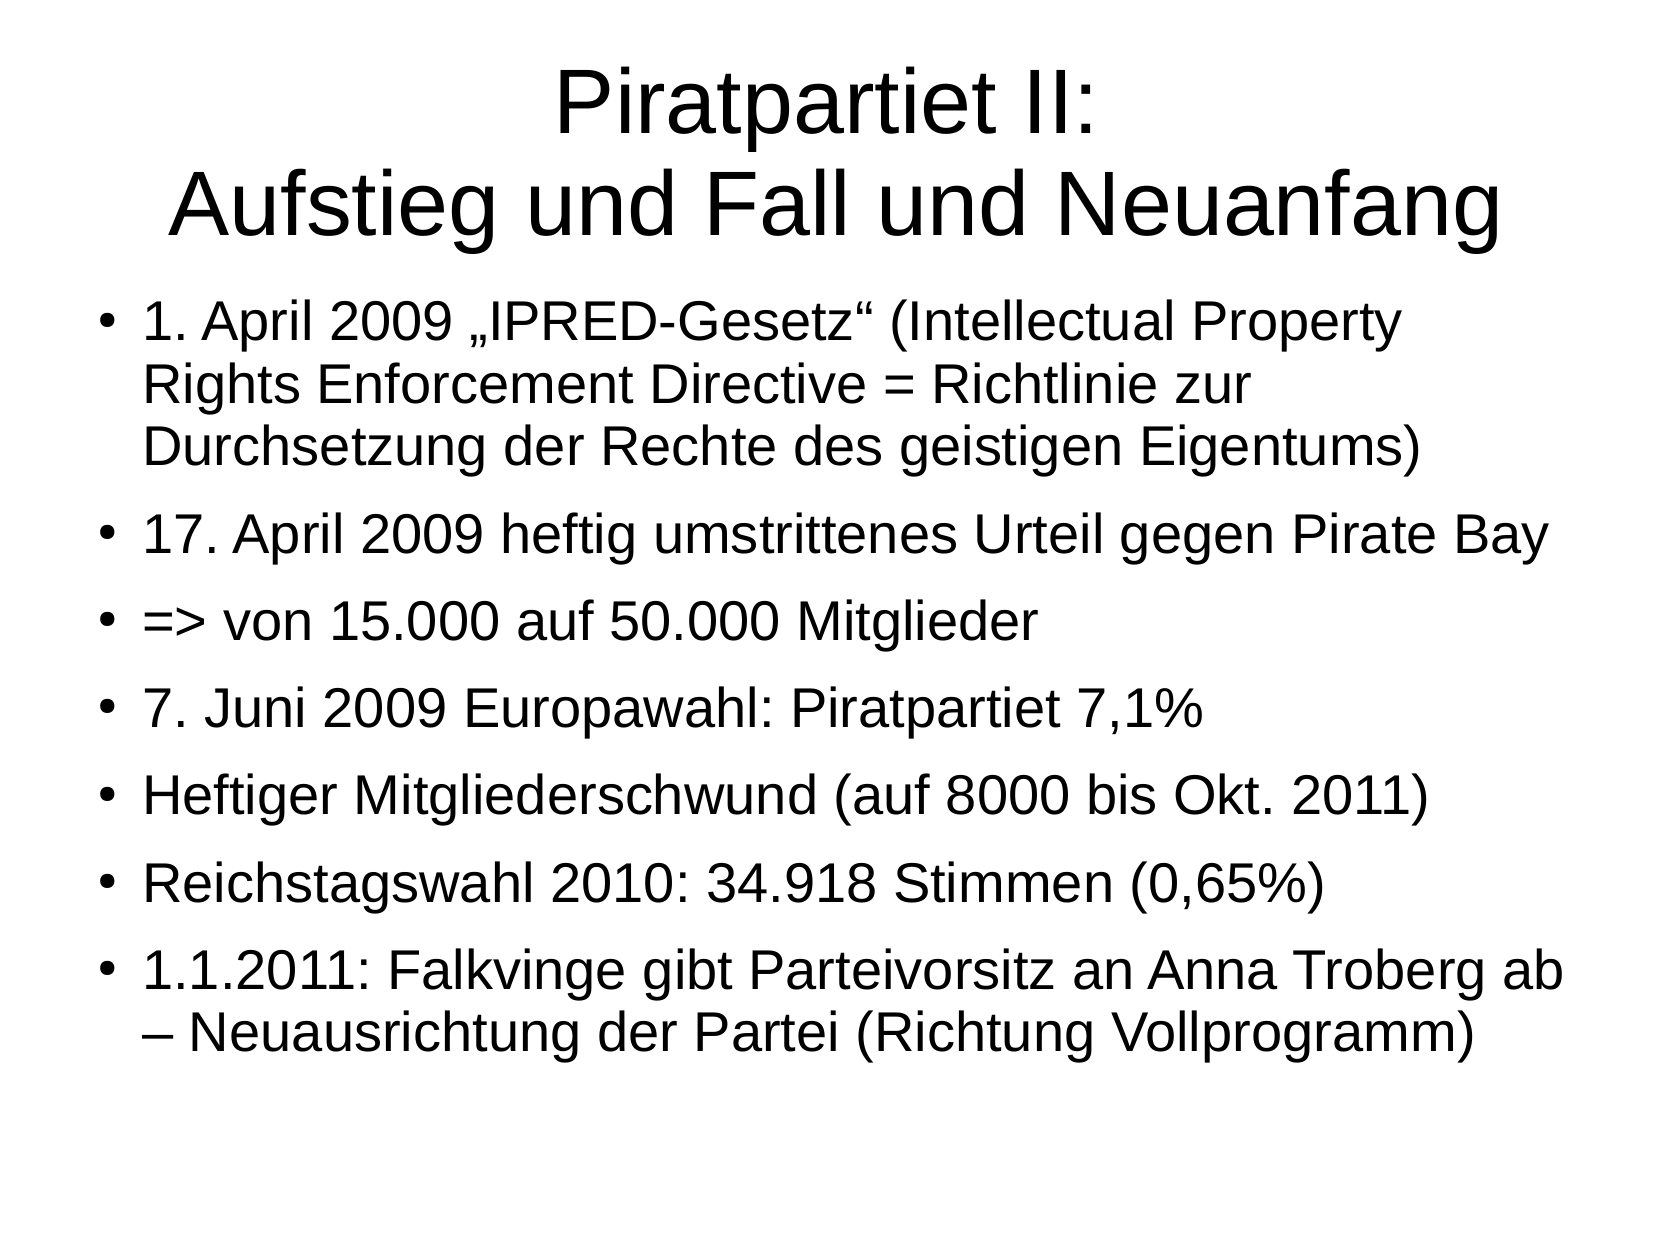

# Piratpartiet II: Aufstieg und Fall und Neuanfang
1. April 2009 „IPRED-Gesetz“ (Intellectual Property Rights Enforcement Directive = Richtlinie zur Durchsetzung der Rechte des geistigen Eigentums)
17. April 2009 heftig umstrittenes Urteil gegen Pirate Bay
=> von 15.000 auf 50.000 Mitglieder
7. Juni 2009 Europawahl: Piratpartiet 7,1%
Heftiger Mitgliederschwund (auf 8000 bis Okt. 2011)
Reichstagswahl 2010: 34.918 Stimmen (0,65%)
1.1.2011: Falkvinge gibt Parteivorsitz an Anna Troberg ab – Neuausrichtung der Partei (Richtung Vollprogramm)